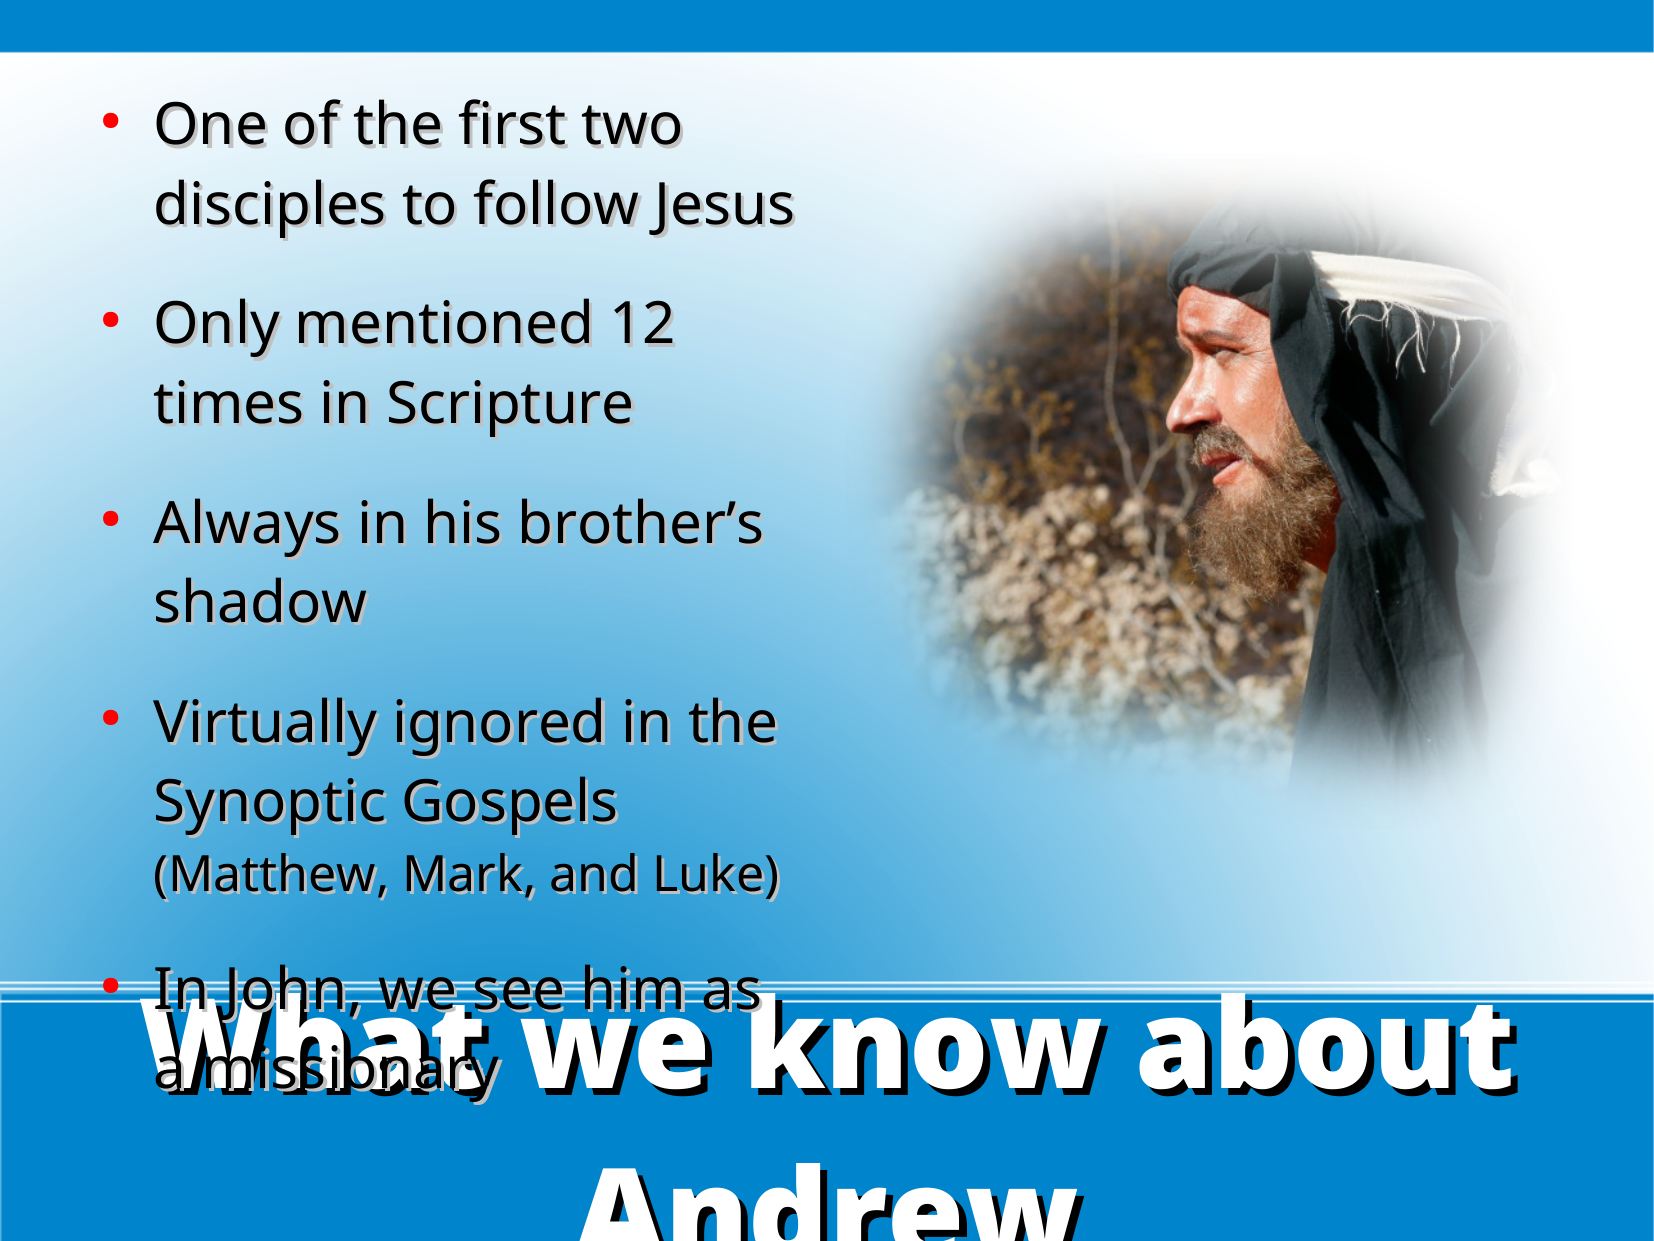

One of the first two disciples to follow Jesus
Only mentioned 12 times in Scripture
Always in his brother’s shadow
Virtually ignored in the Synoptic Gospels (Matthew, Mark, and Luke)
In John, we see him as a missionary
# What we know about Andrew